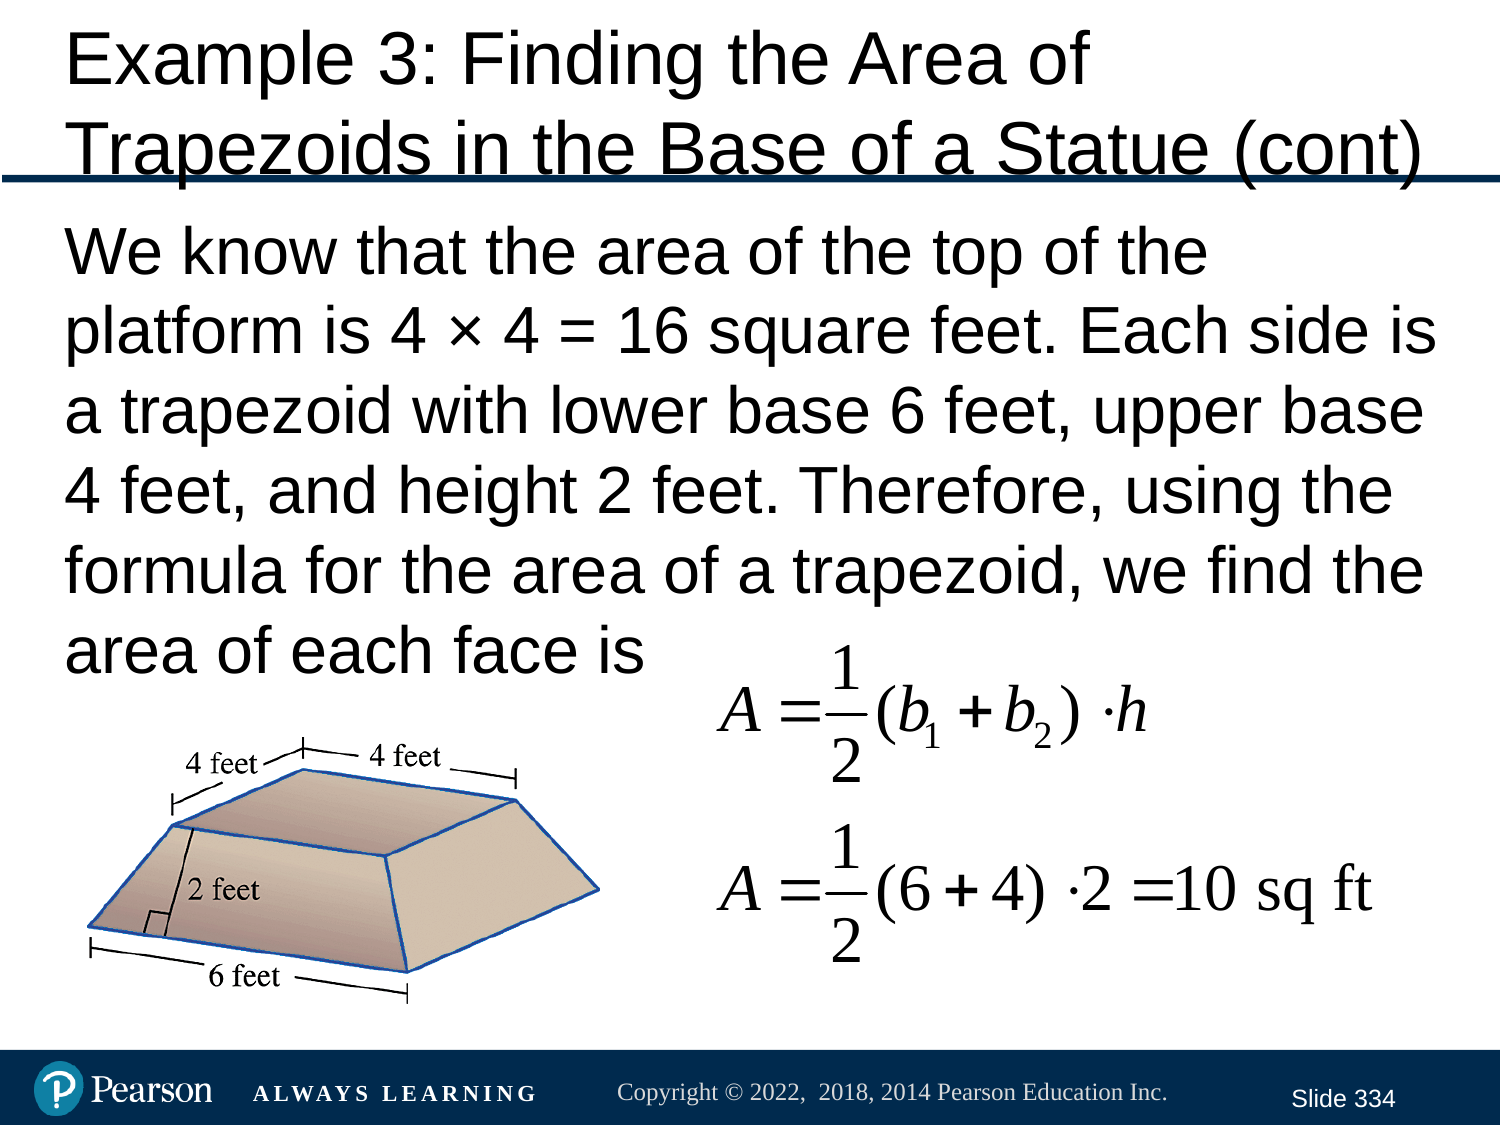

# Example 3: Finding the Area of Trapezoids in the Base of a Statue (cont)
We know that the area of the top of the platform is 4 × 4 = 16 square feet. Each side is a trapezoid with lower base 6 feet, upper base 4 feet, and height 2 feet. Therefore, using the formula for the area of a trapezoid, we find the area of each face is